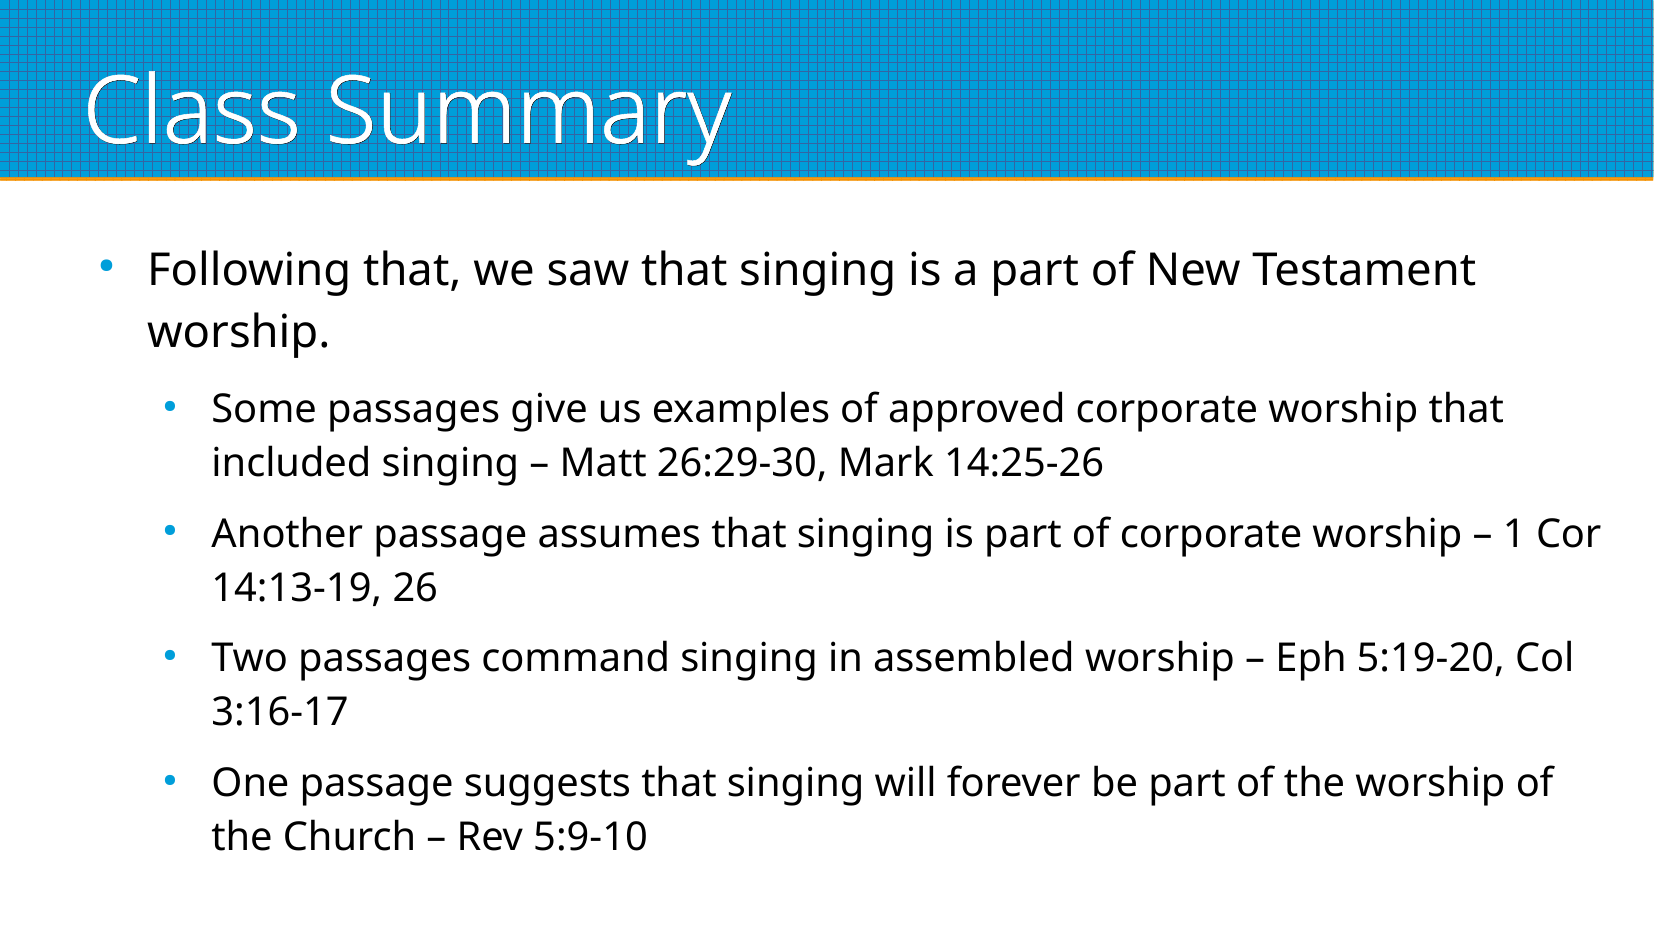

# Class Summary
Following that, we saw that singing is a part of New Testament worship.
Some passages give us examples of approved corporate worship that included singing – Matt 26:29-30, Mark 14:25-26
Another passage assumes that singing is part of corporate worship – 1 Cor 14:13-19, 26
Two passages command singing in assembled worship – Eph 5:19-20, Col 3:16-17
One passage suggests that singing will forever be part of the worship of the Church – Rev 5:9-10